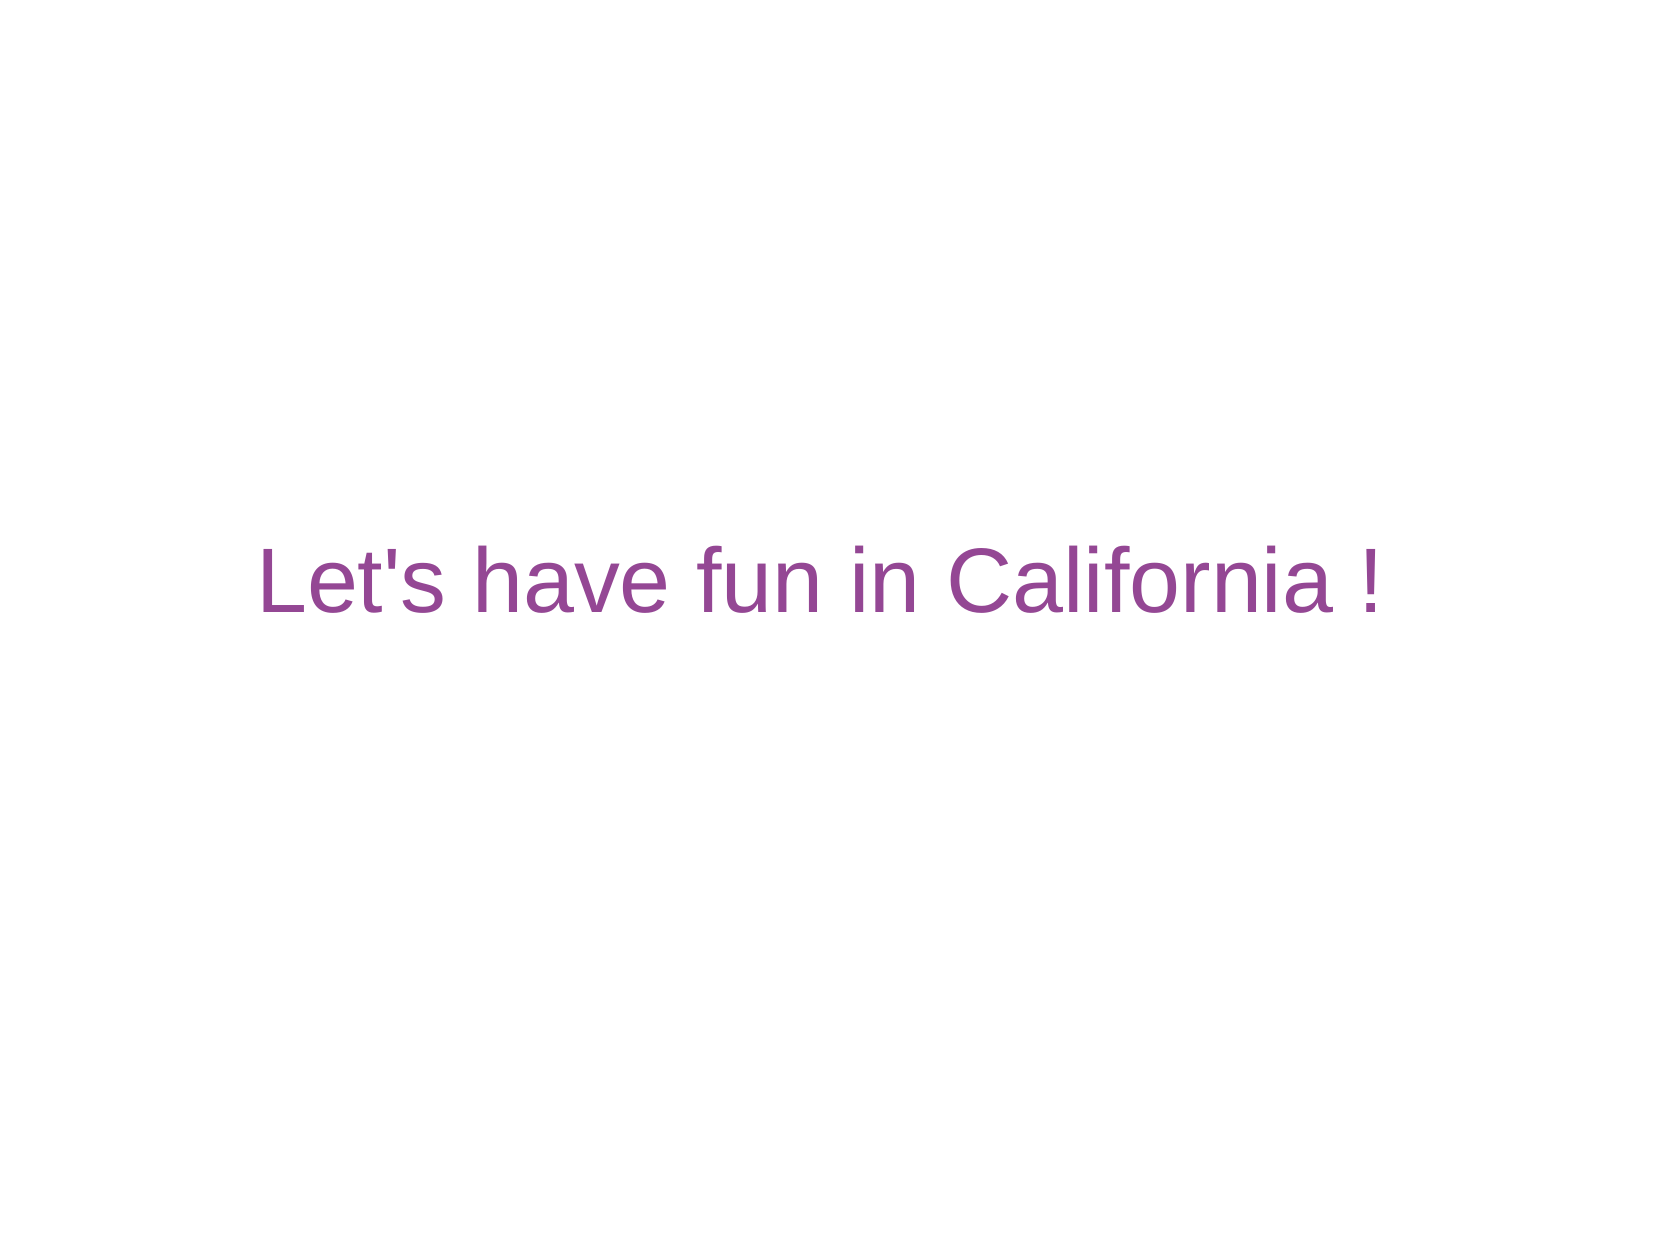

# Let's have fun in California !